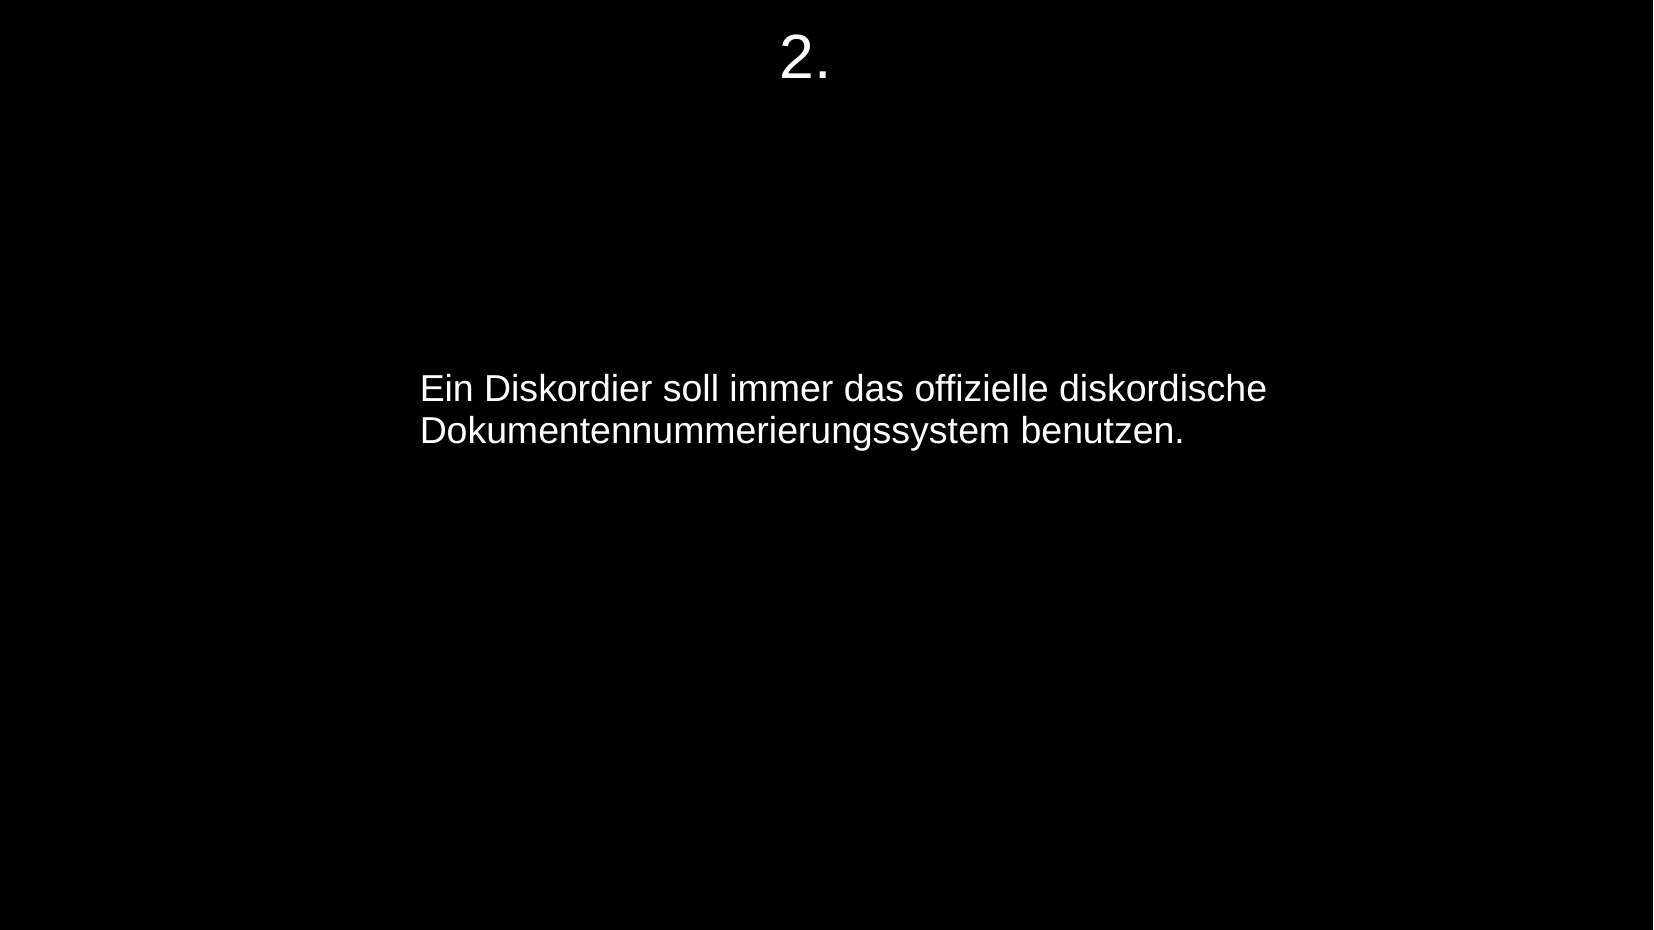

2.
Ein Diskordier soll immer das offizielle diskordische Dokumentennummerierungssystem benutzen.